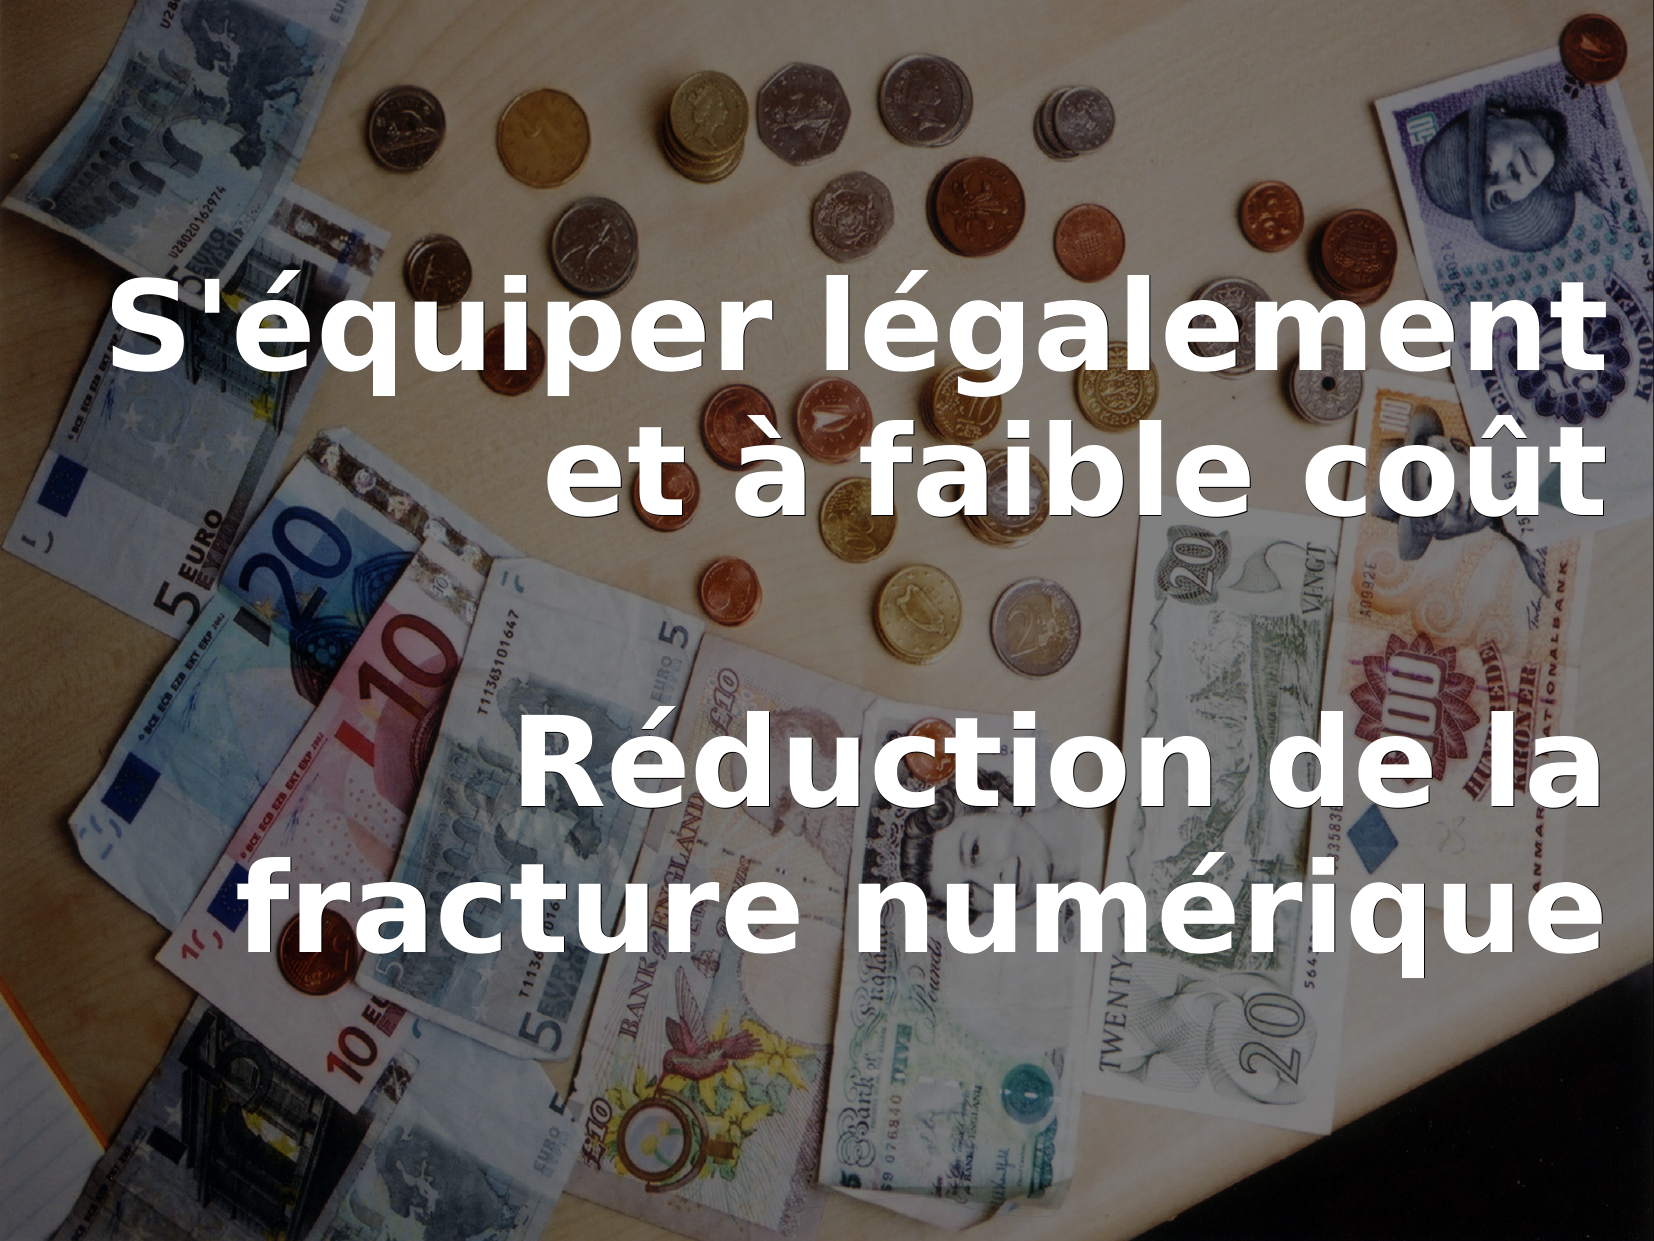

S'équiper légalement et à faible coût
Réduction de la fracture numérique